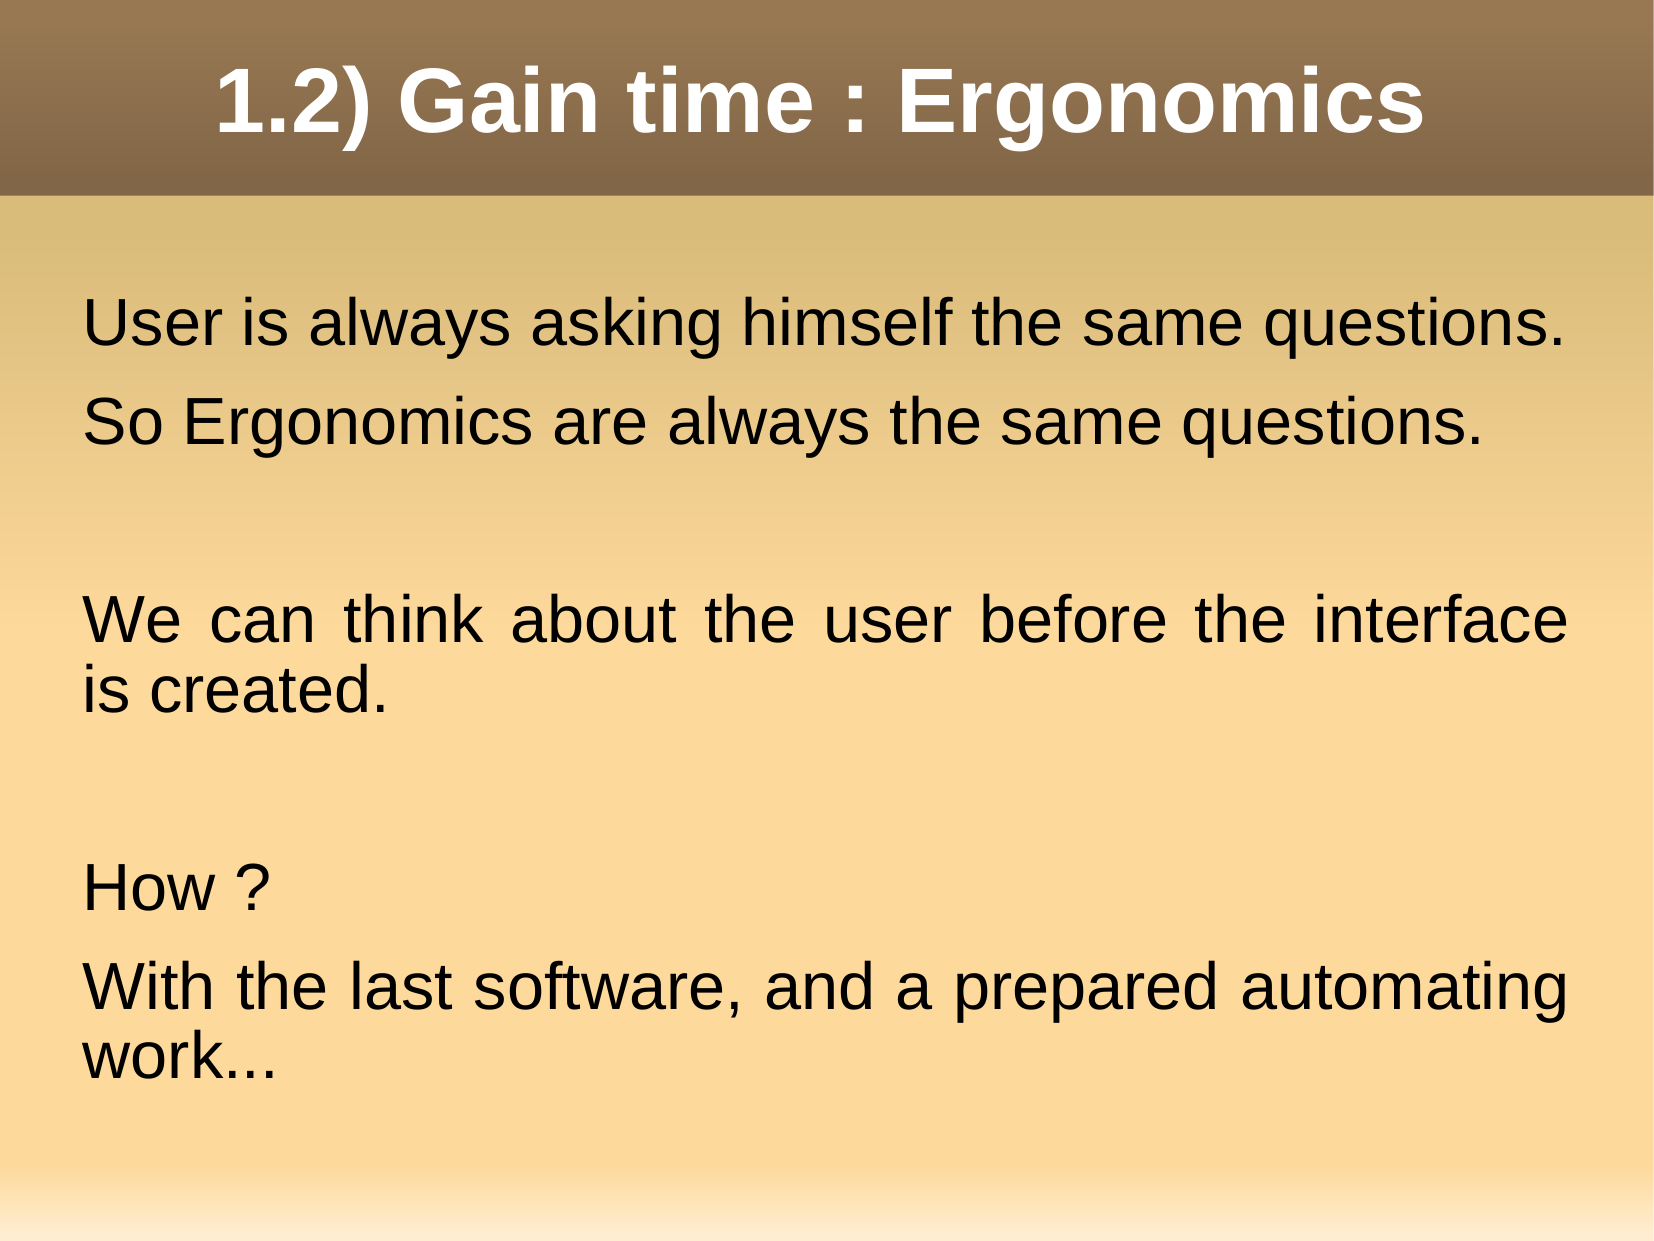

# 1.2) Gain time : Ergonomics
User is always asking himself the same questions.
So Ergonomics are always the same questions.
We can think about the user before the interface is created.
How ?
With the last software, and a prepared automating work...